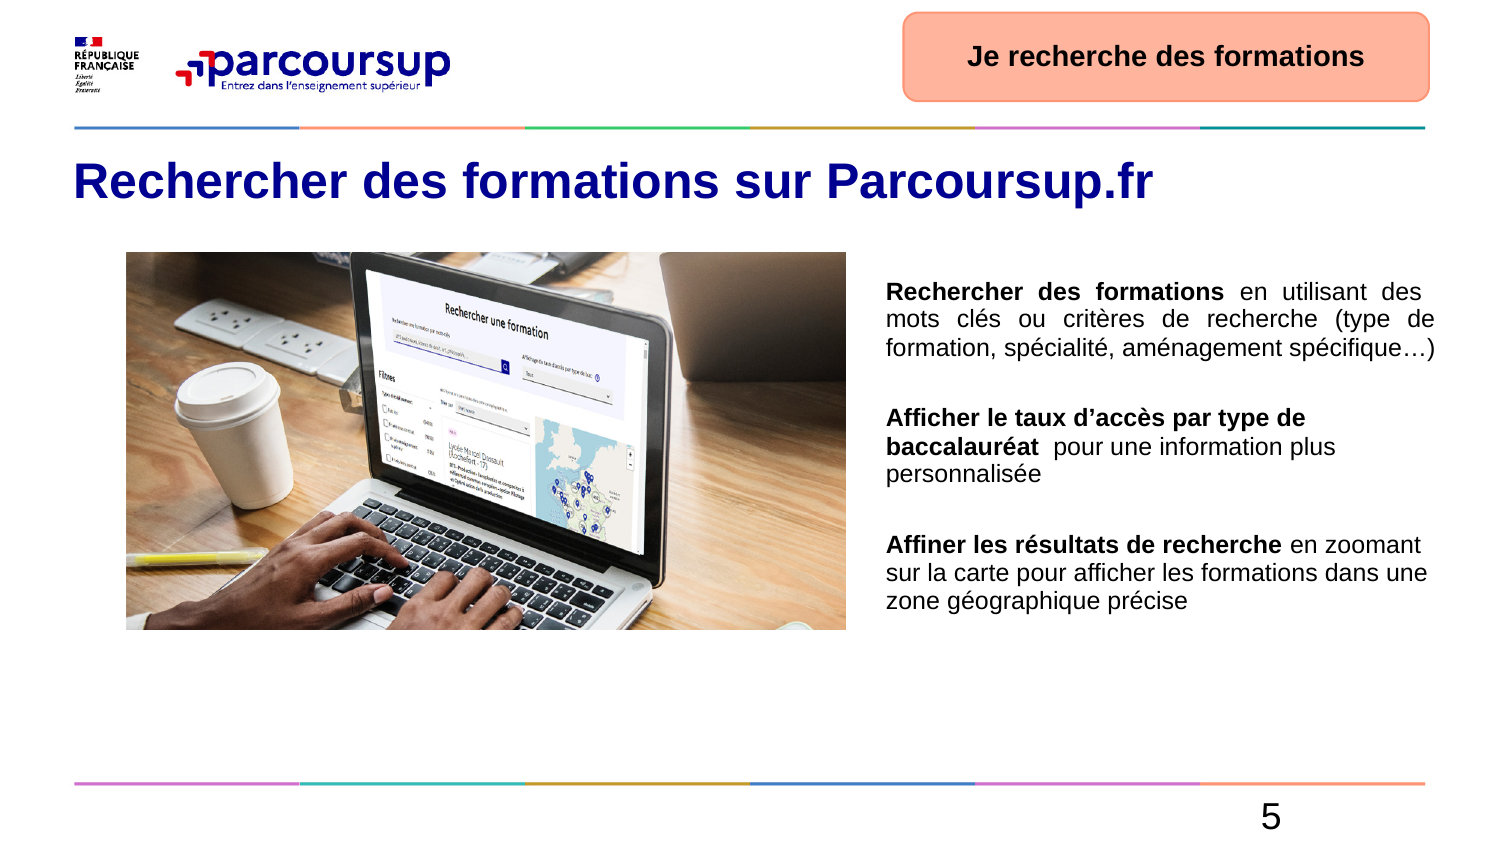

Je recherche des formations
# Rechercher des formations sur Parcoursup.fr
Rechercher des formations en utilisant des mots clés ou critères de recherche (type de formation, spécialité, aménagement spécifique…)
Afficher le taux d’accès par type de baccalauréat pour une information plus personnalisée
Affiner les résultats de recherche en zoomant sur la carte pour afficher les formations dans une zone géographique précise